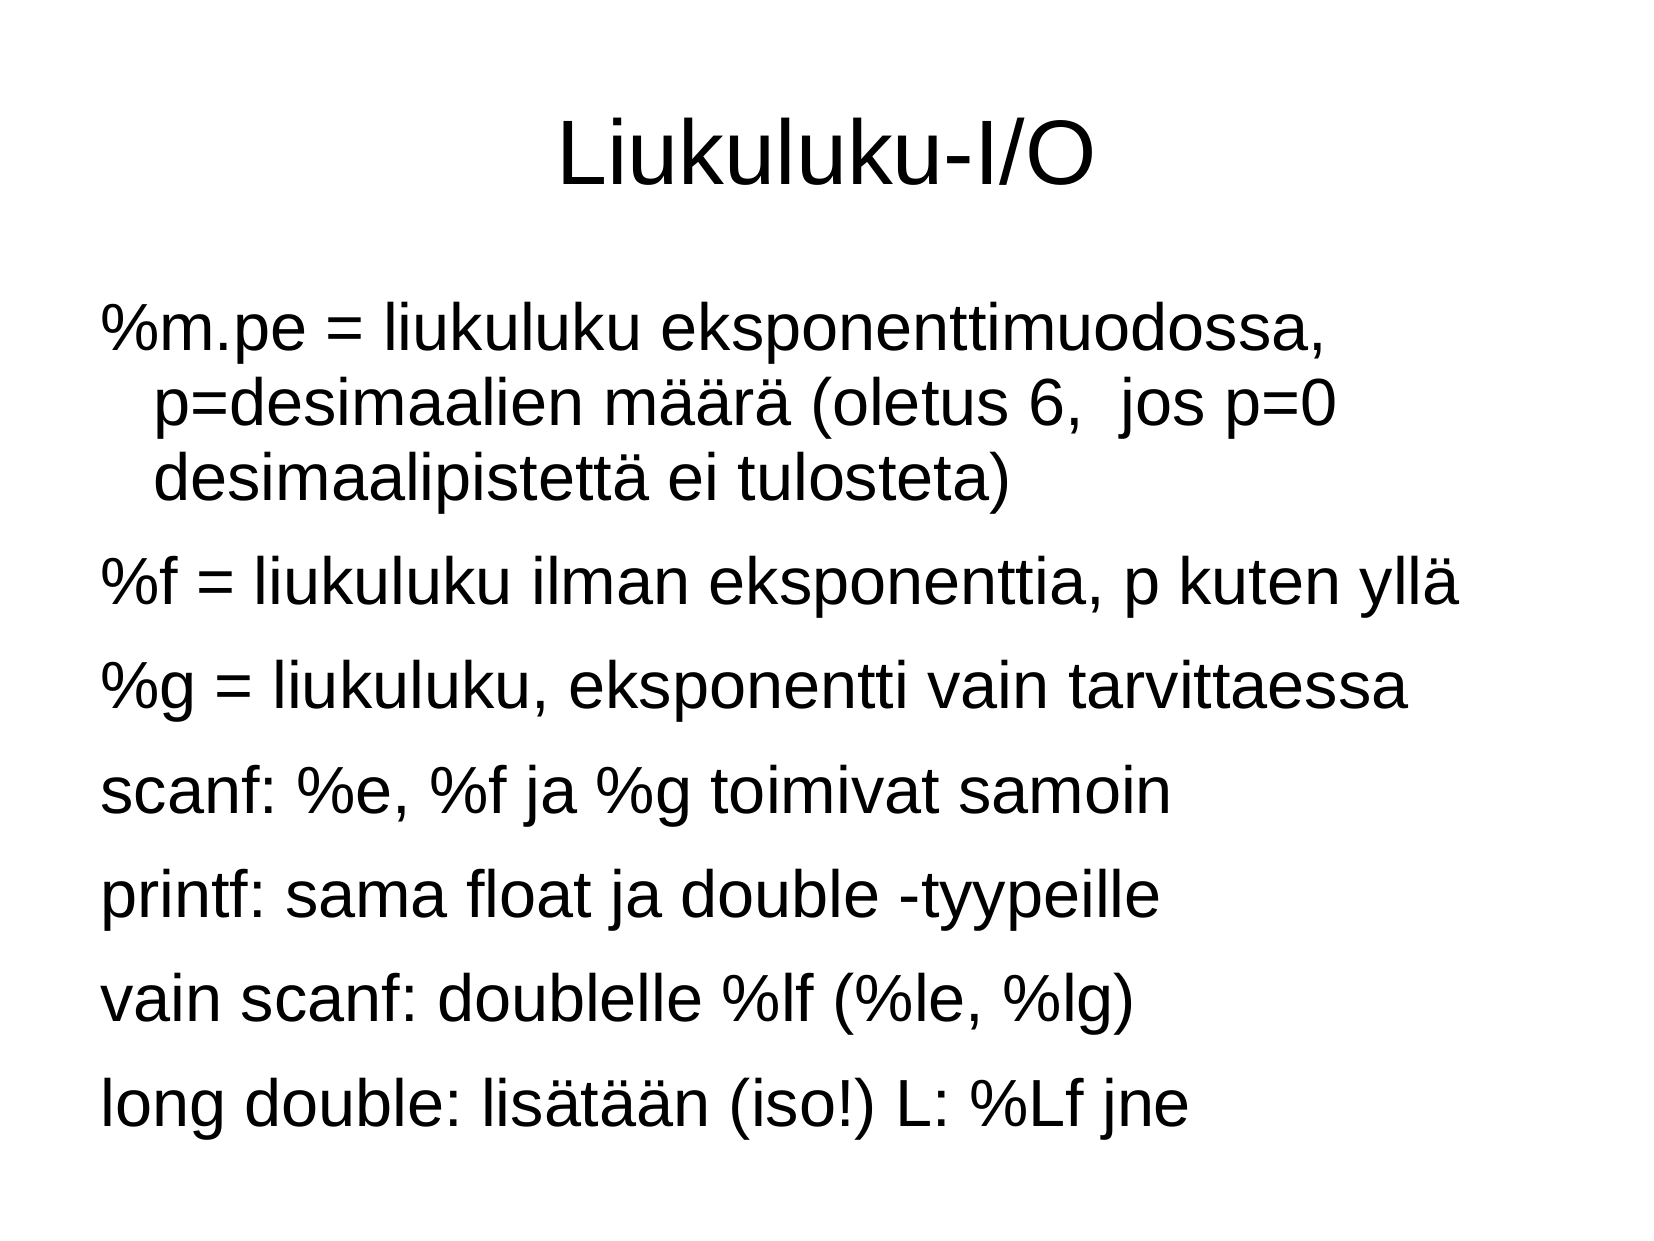

# Liukuluku-I/O
%m.pe = liukuluku eksponenttimuodossa, p=desimaalien määrä (oletus 6, jos p=0 desimaalipistettä ei tulosteta)
%f = liukuluku ilman eksponenttia, p kuten yllä
%g = liukuluku, eksponentti vain tarvittaessa
scanf: %e, %f ja %g toimivat samoin
printf: sama float ja double -tyypeille
vain scanf: doublelle %lf (%le, %lg)
long double: lisätään (iso!) L: %Lf jne